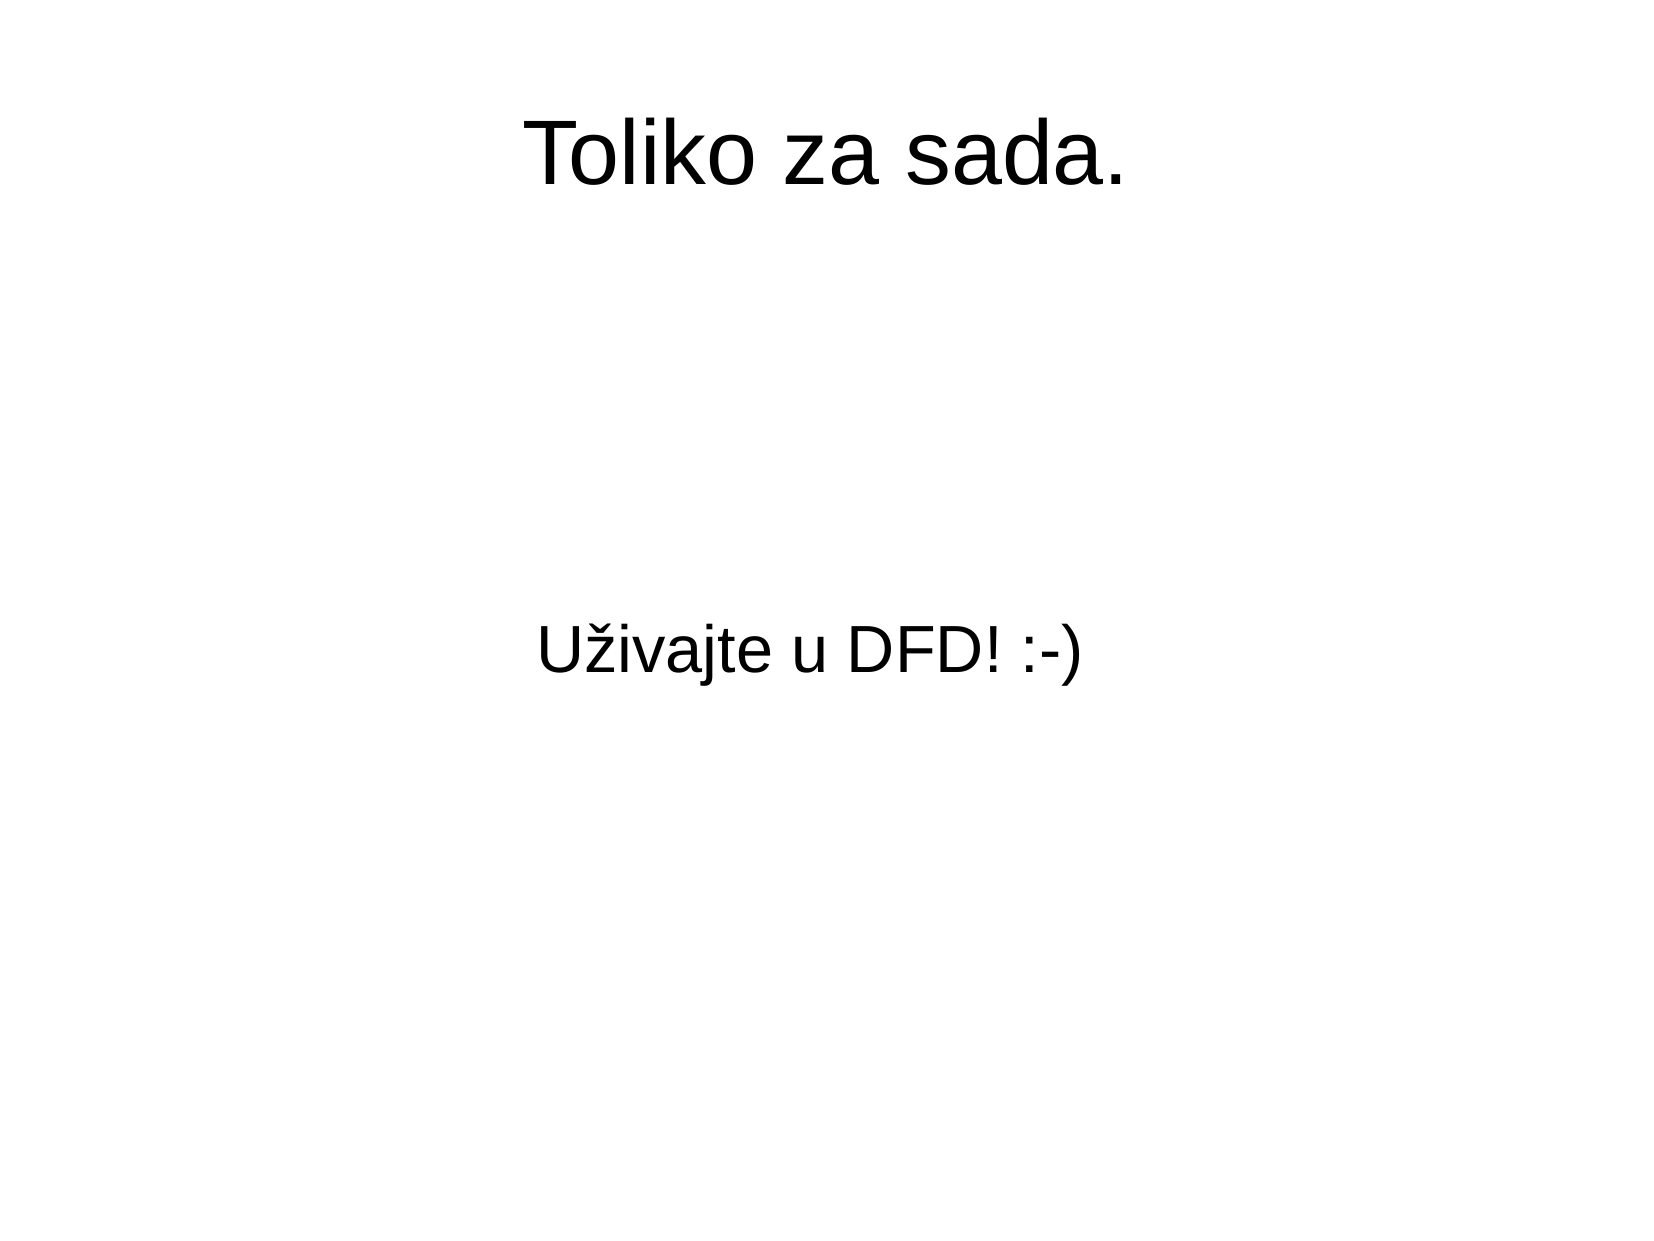

# Toliko za sada.
Uživajte u DFD! :-)